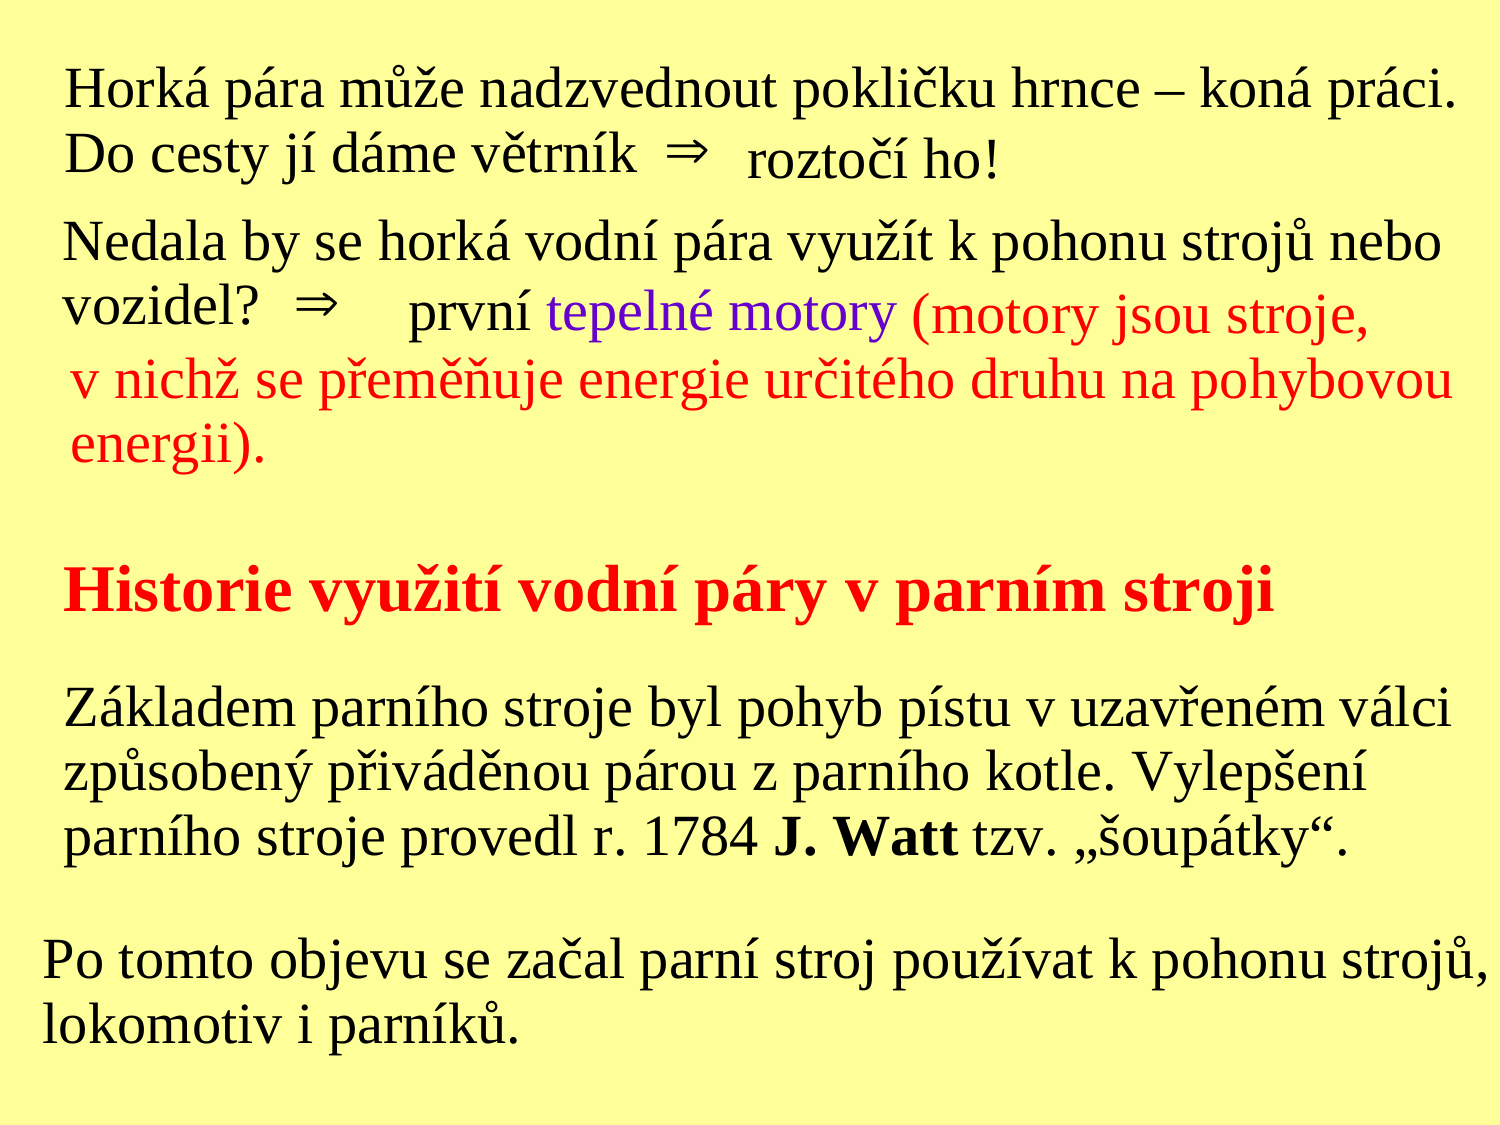

Horká pára může nadzvednout pokličku hrnce – koná práci.
Do cesty jí dáme větrník
roztočí ho!

Nedala by se horká vodní pára využít k pohonu strojů nebo
vozidel?
první tepelné motory

 (motory jsou stroje,
v nichž se přeměňuje energie určitého druhu na pohybovou
energii).
Historie využití vodní páry v parním stroji
Základem parního stroje byl pohyb pístu v uzavřeném válci
způsobený přiváděnou párou z parního kotle. Vylepšení
parního stroje provedl r. 1784 J. Watt tzv. „šoupátky“.
Po tomto objevu se začal parní stroj používat k pohonu strojů,
lokomotiv i parníků.